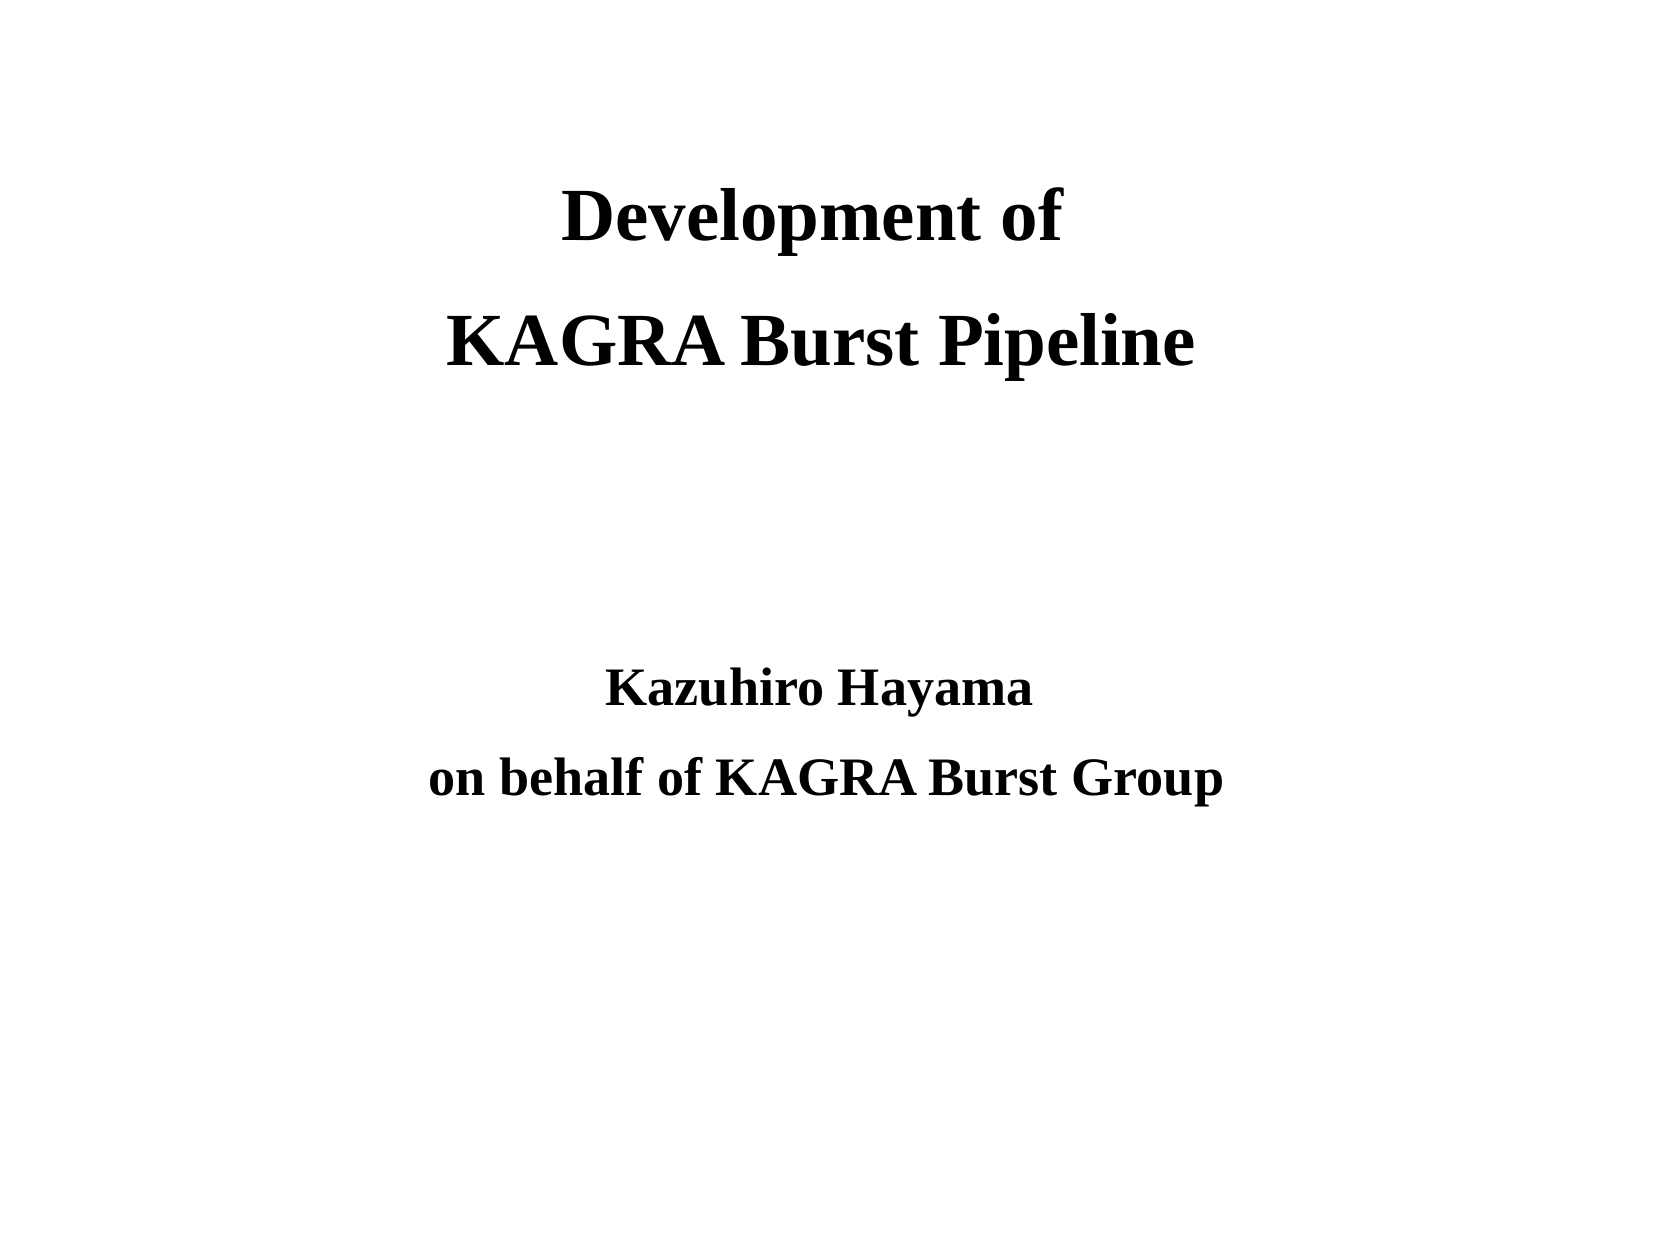

# Development of KAGRA Burst Pipeline
Kazuhiro Hayama
on behalf of KAGRA Burst Group